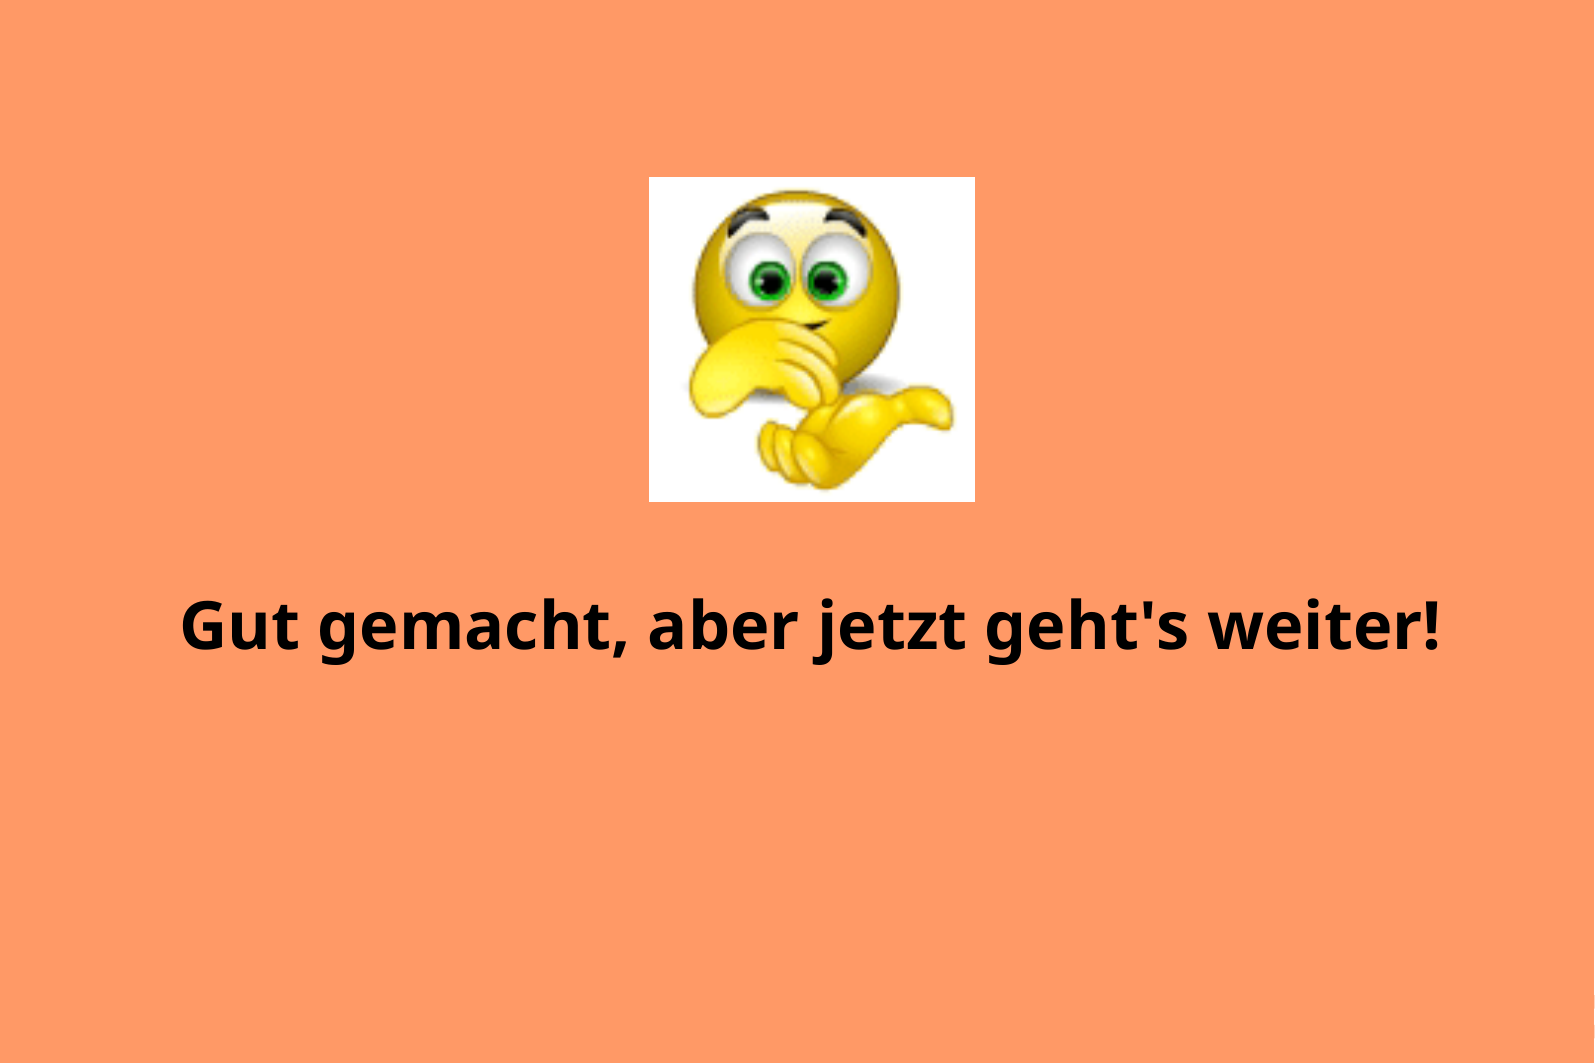

#
Gut gemacht, aber jetzt geht's weiter!